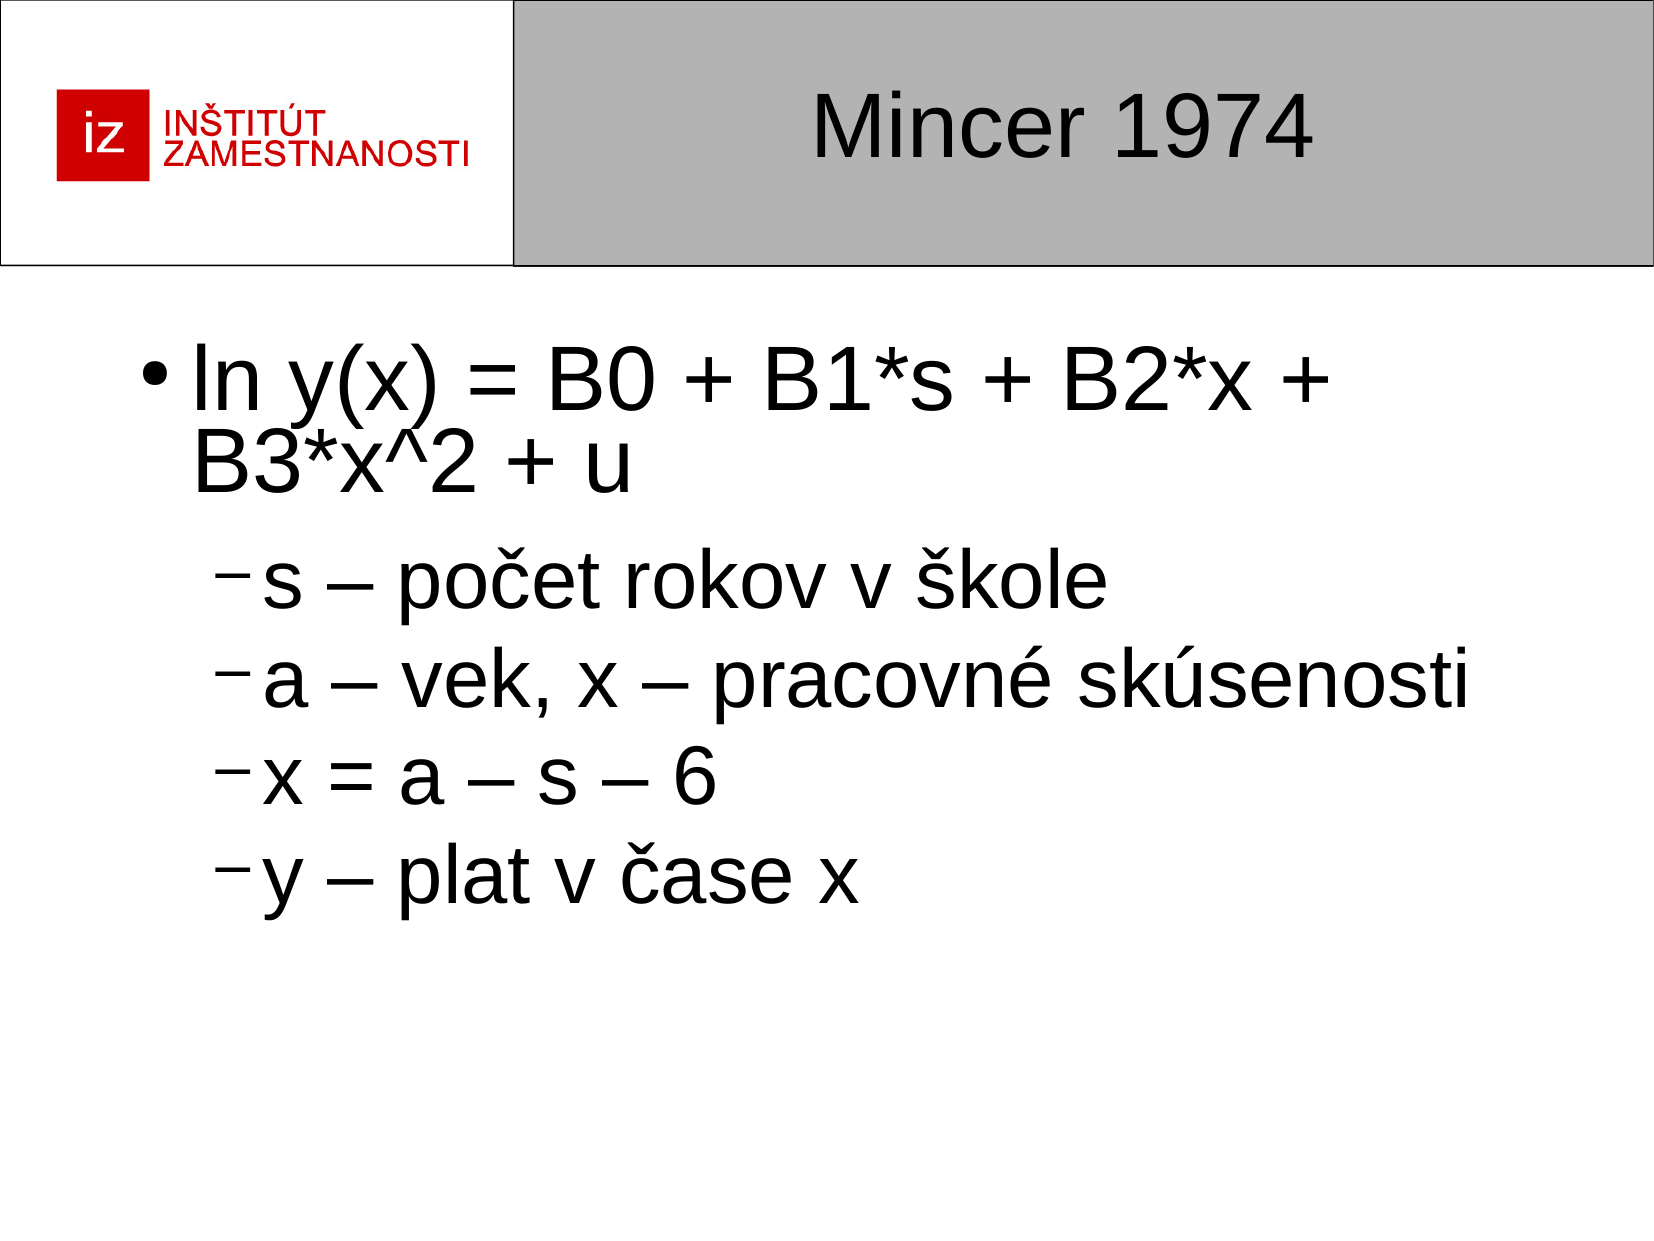

Mincer 1974
# ln y(x) = B0 + B1*s + B2*x + B3*x^2 + u
s – počet rokov v škole
a – vek, x – pracovné skúsenosti
x = a – s – 6
y – plat v čase x